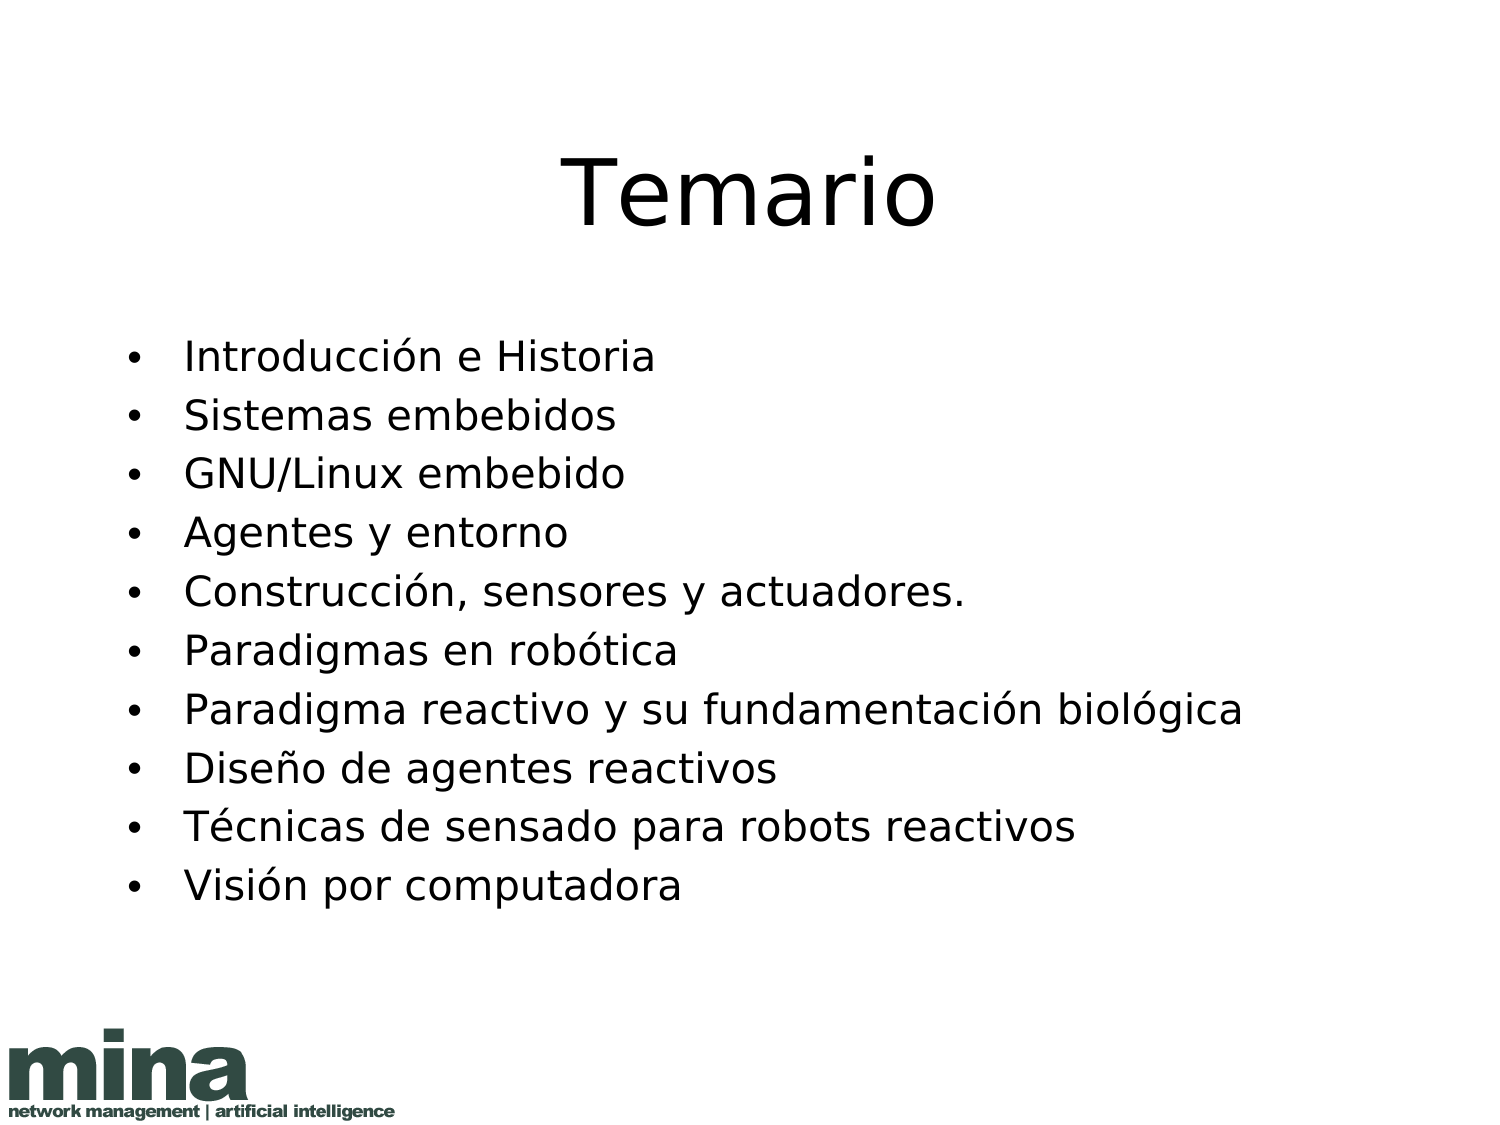

# Temario
Introducción e Historia
Sistemas embebidos
GNU/Linux embebido
Agentes y entorno
Construcción, sensores y actuadores.
Paradigmas en robótica
Paradigma reactivo y su fundamentación biológica
Diseño de agentes reactivos
Técnicas de sensado para robots reactivos
Visión por computadora